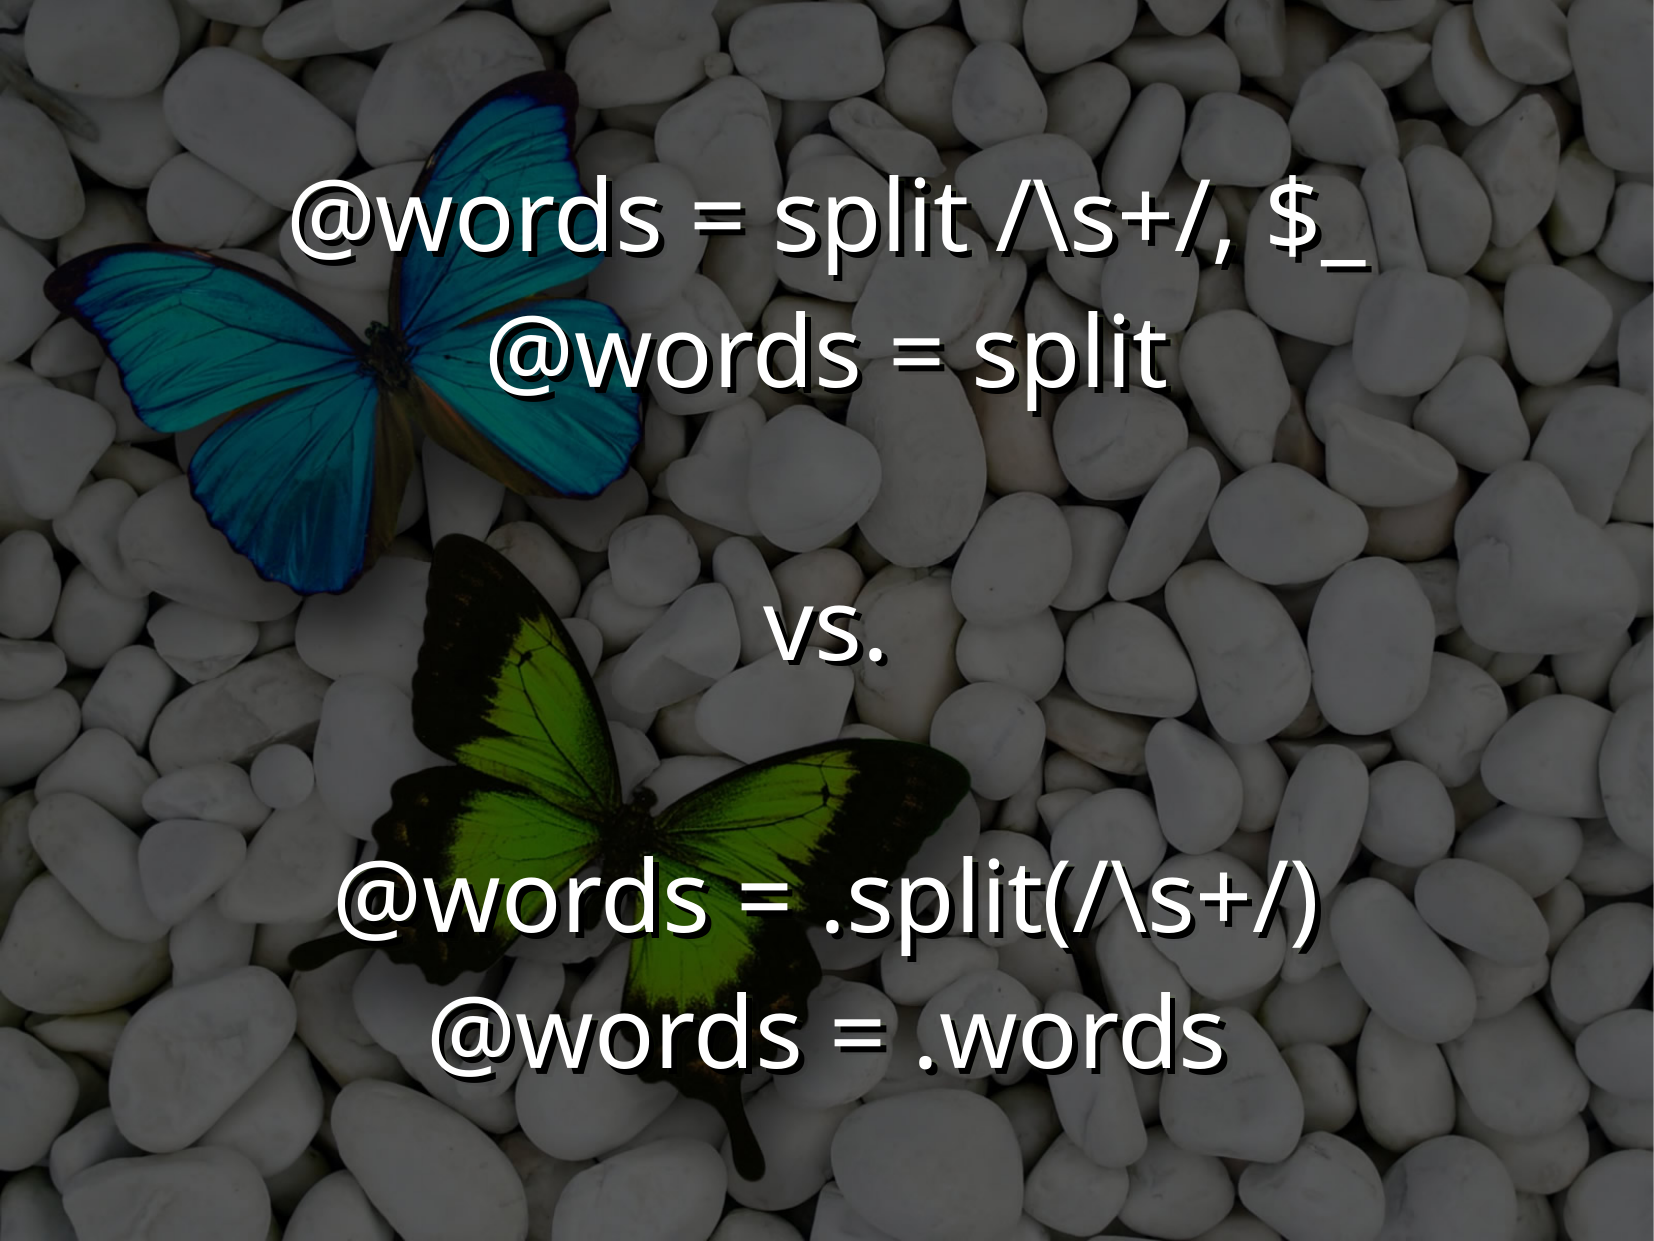

#
@words = split /\s+/, $_
@words = split
vs.
@words = .split(/\s+/)
@words = .words